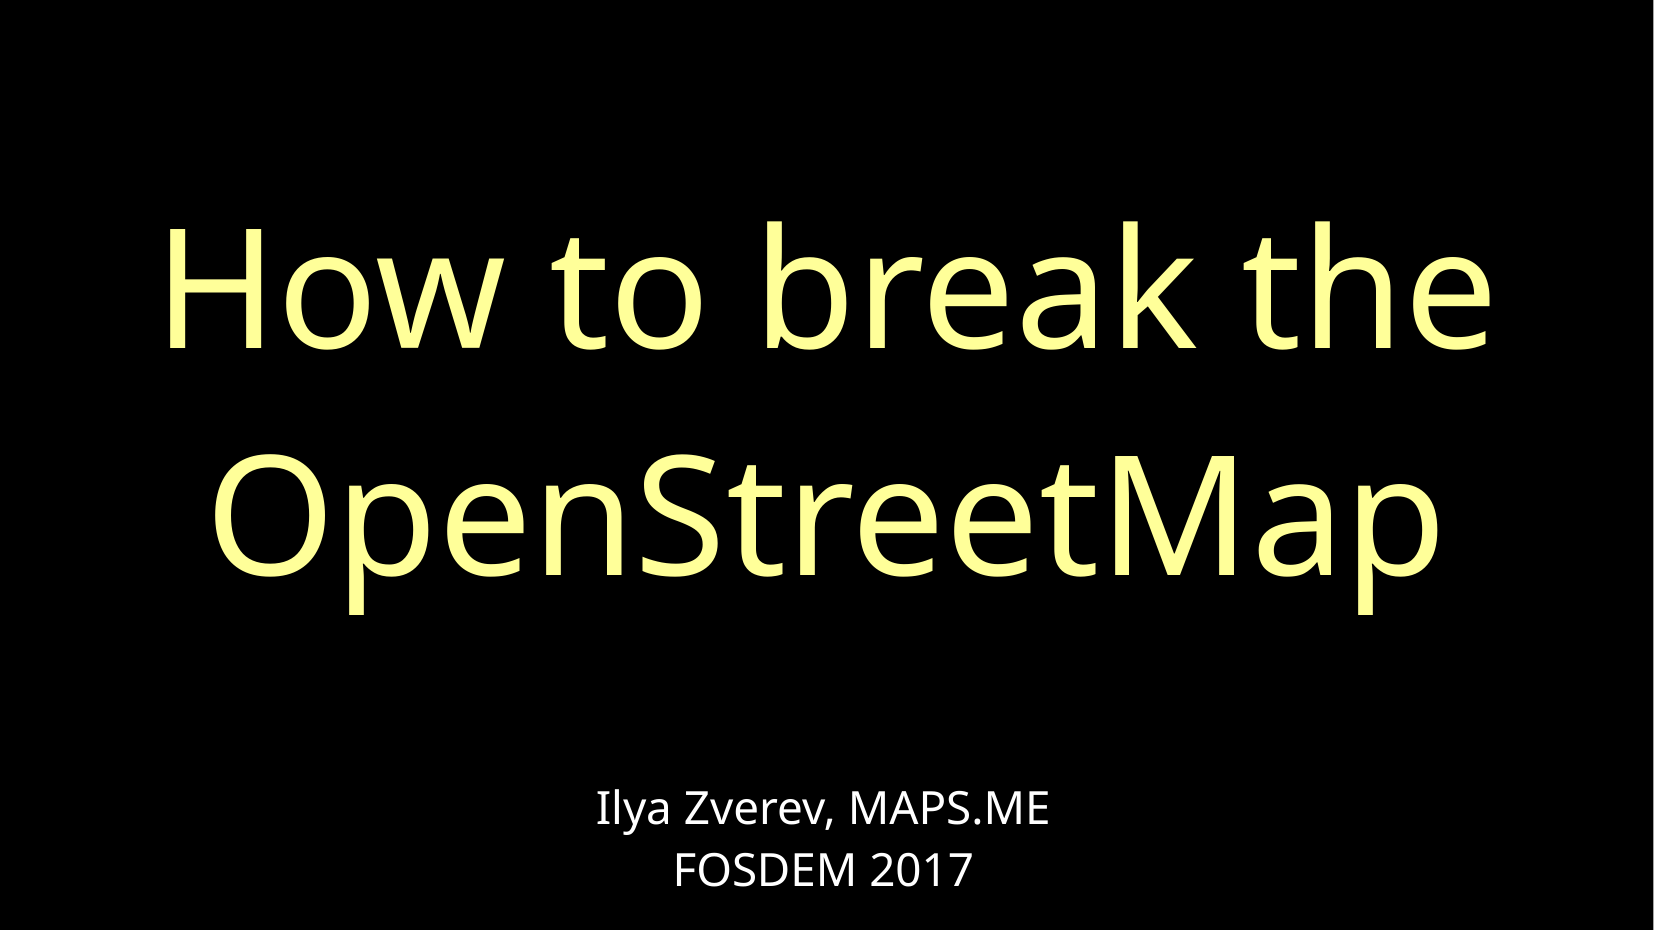

# How to break the OpenStreetMap
Ilya Zverev, MAPS.ME
FOSDEM 2017